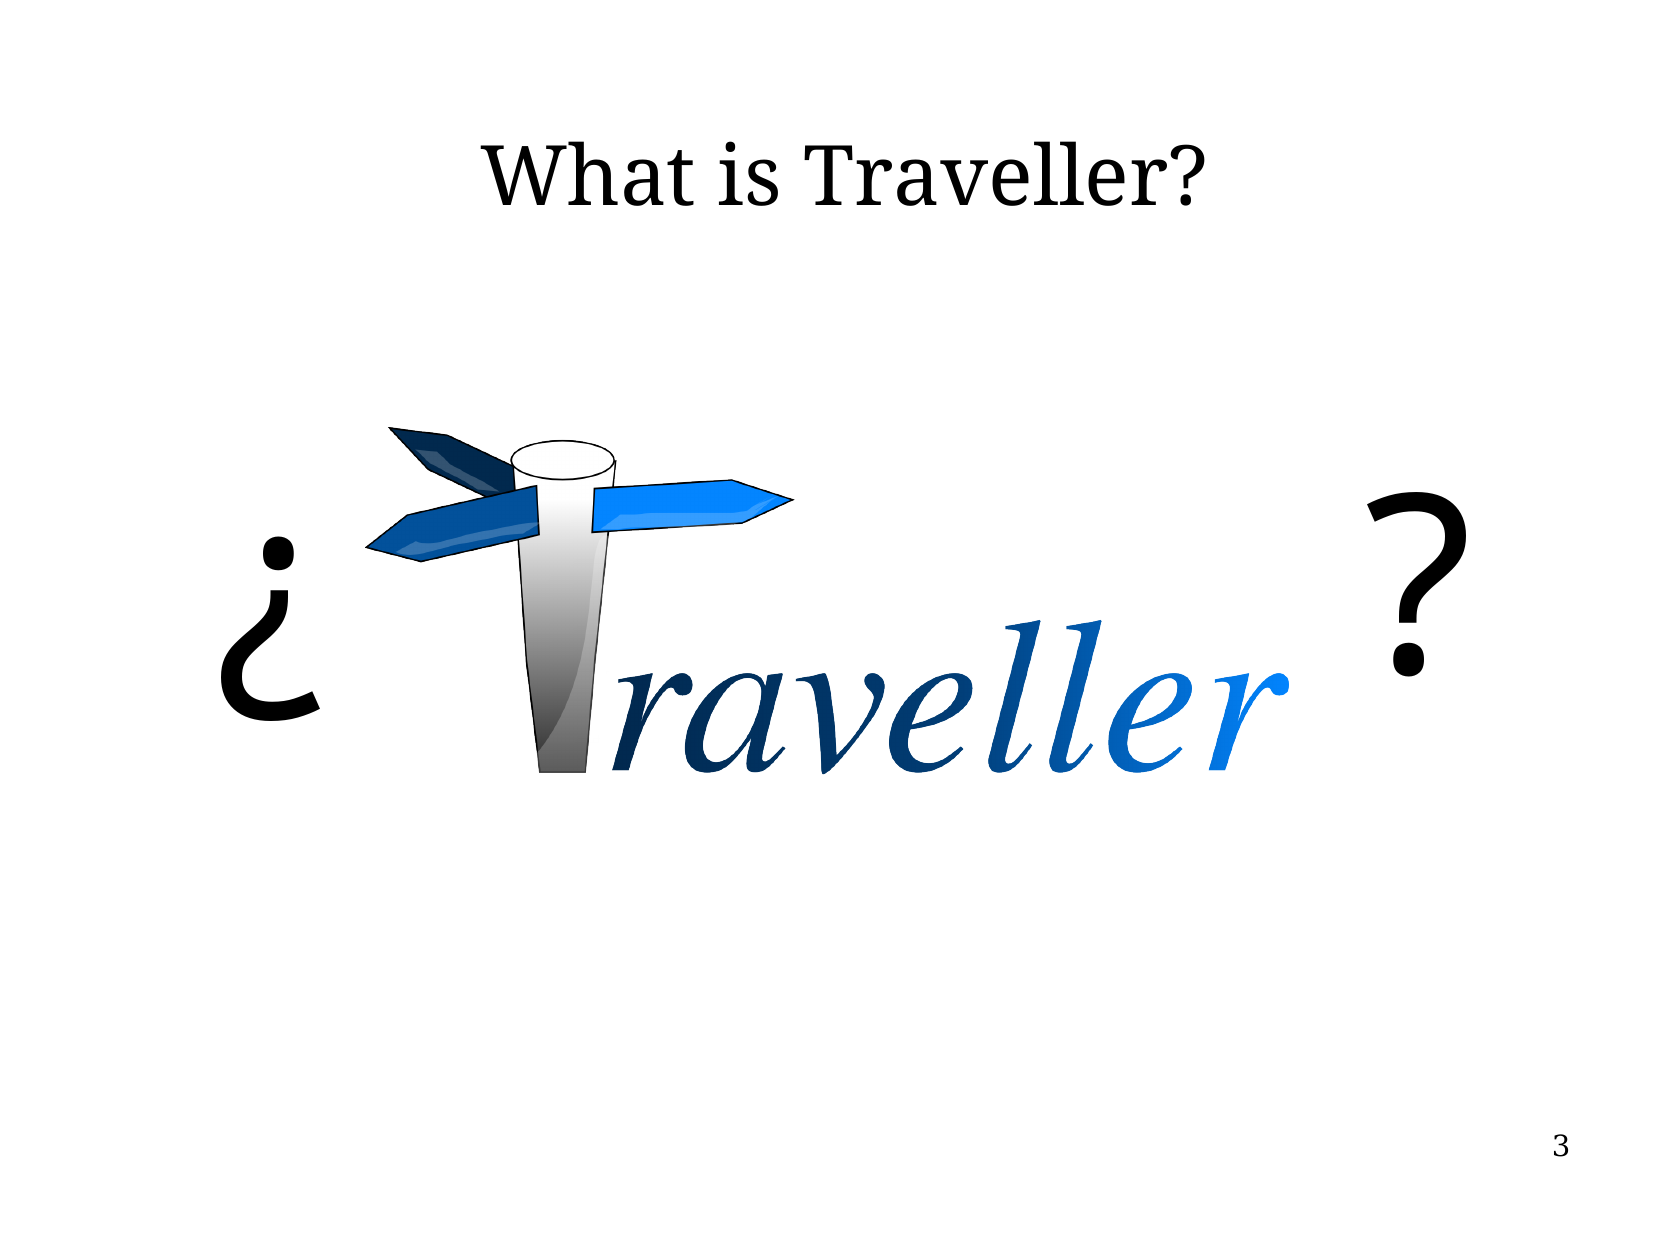

# What is Traveller?
¿ ?
3